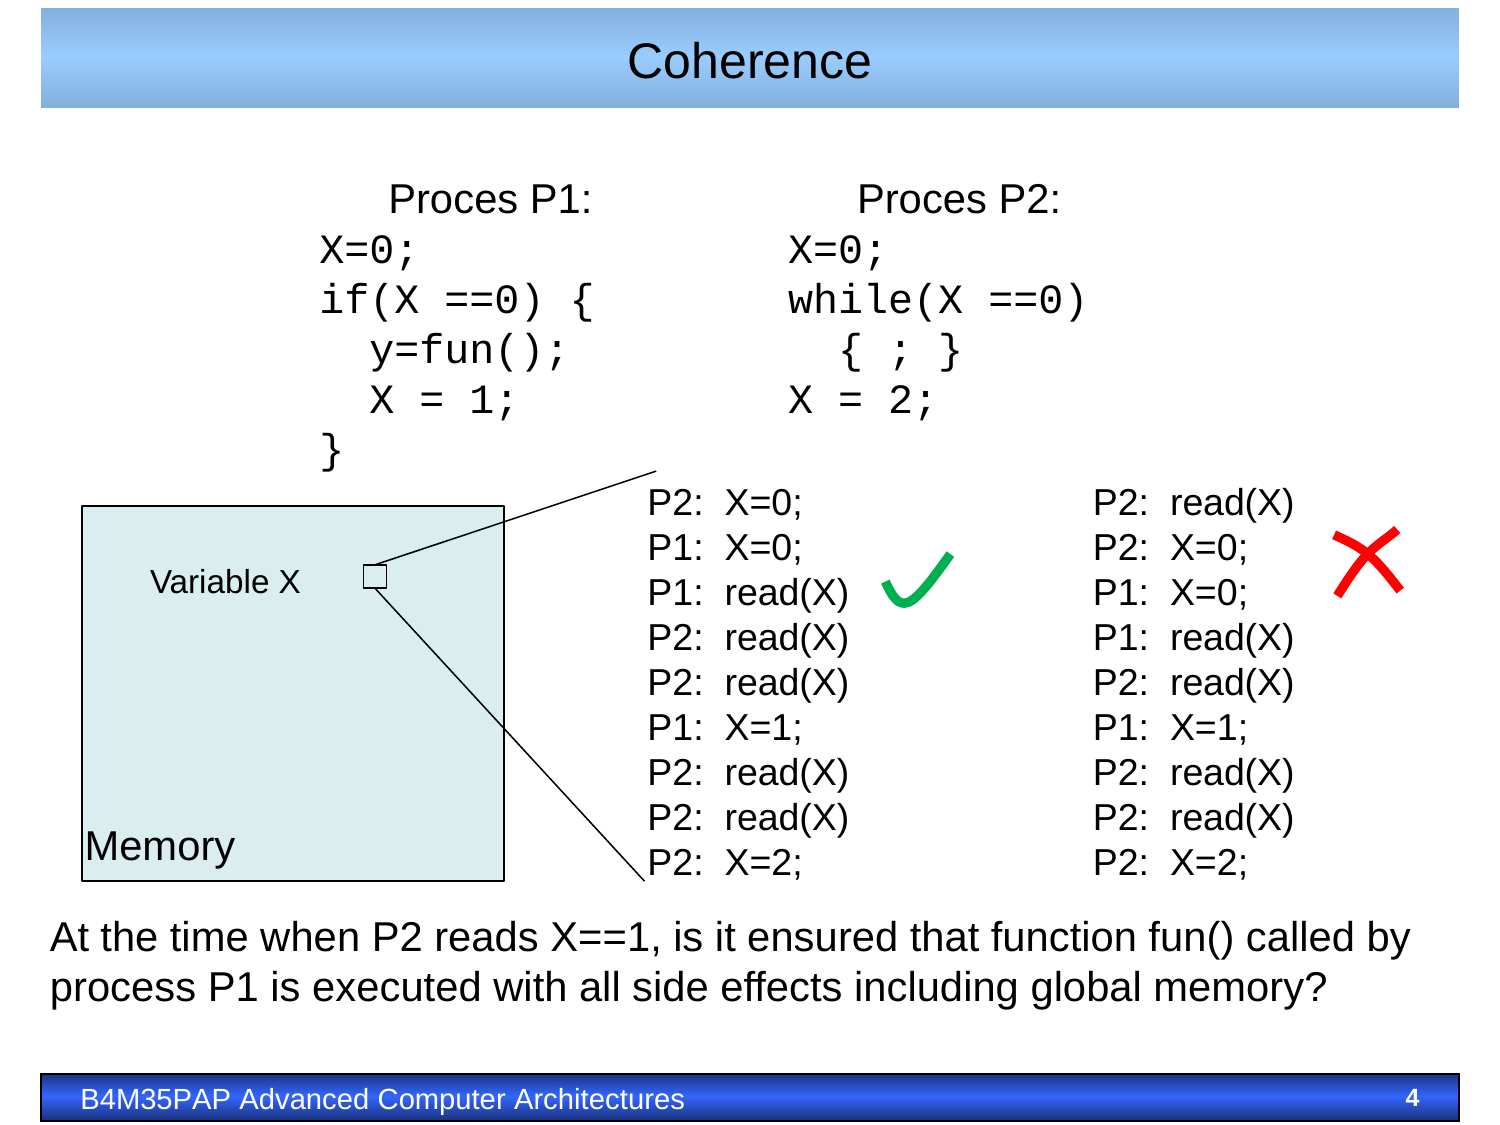

Coherence
 Proces P1:
X=0;
if(X ==0) {
 y=fun();
 X = 1;
}
 Proces P2:
X=0;
while(X ==0)
 { ; }
X = 2;
#
P2: X=0;
P1: X=0;
P1: read(X)
P2: read(X)
P2: read(X)
P1: X=1;
P2: read(X)
P2: read(X)
P2: X=2;
P2: read(X)
P2: X=0;
P1: X=0;
P1: read(X)
P2: read(X)
P1: X=1;
P2: read(X)
P2: read(X)
P2: X=2;
Variable X
Memory
At the time when P2 reads X==1, is it ensured that function fun() called by process P1 is executed with all side effects including global memory?